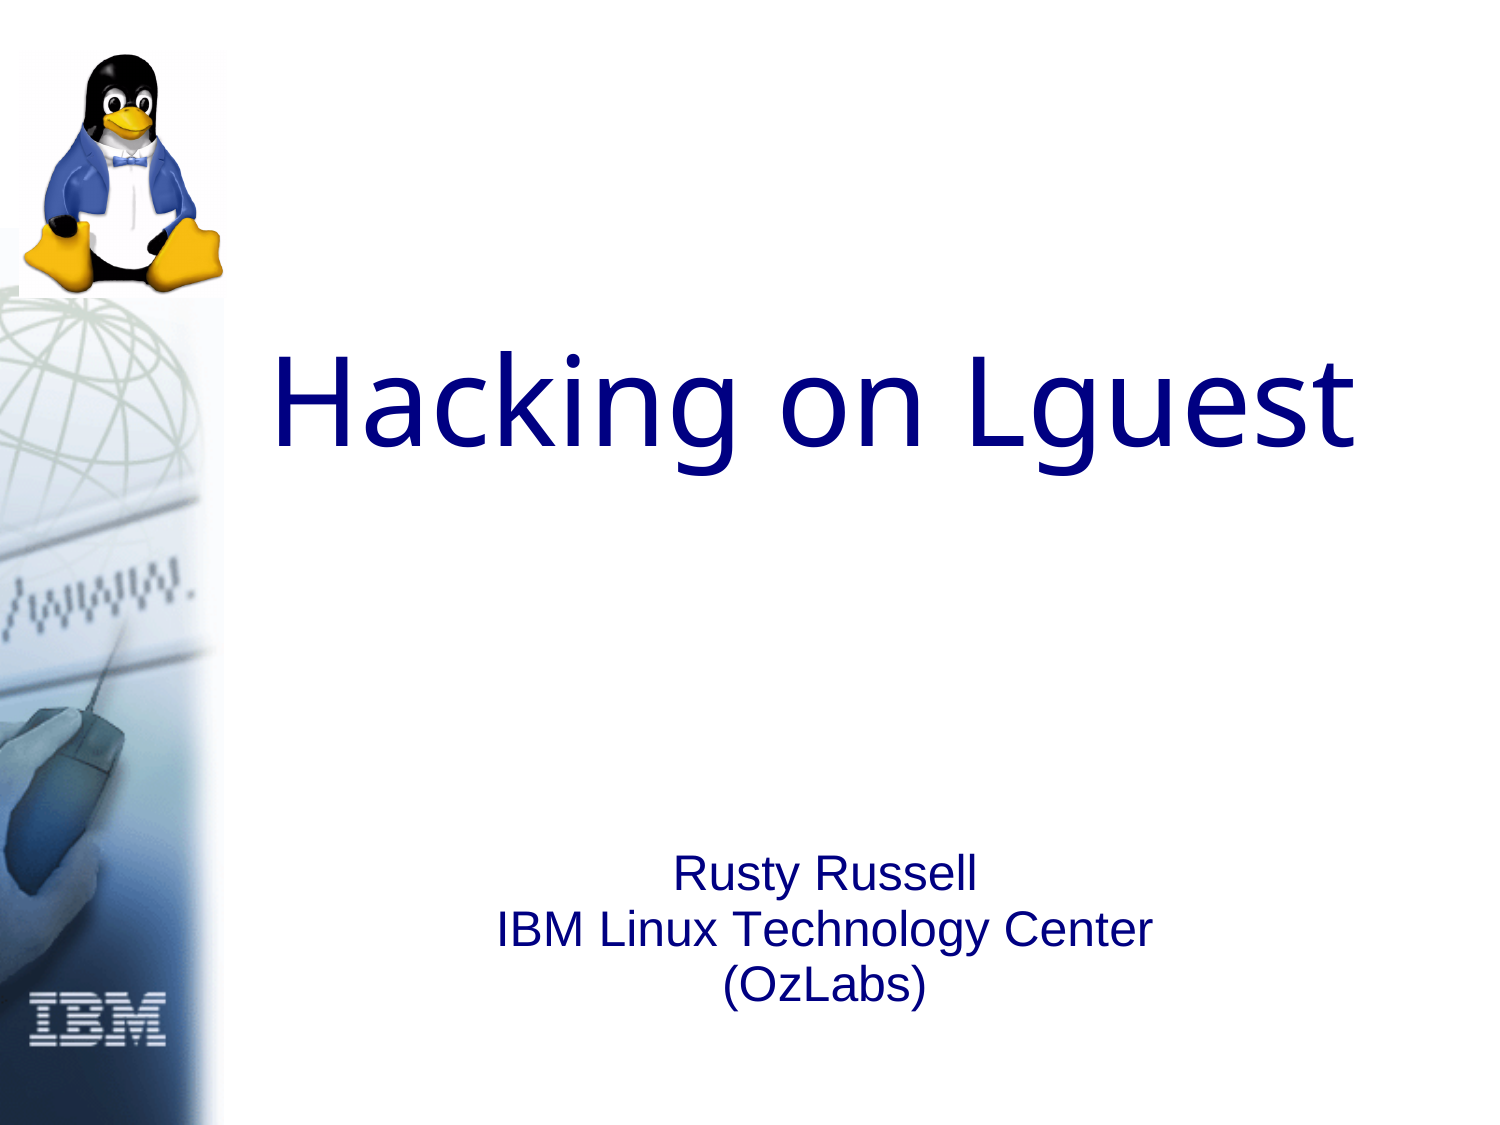

# Hacking on Lguest
Rusty Russell
IBM Linux Technology Center (OzLabs)